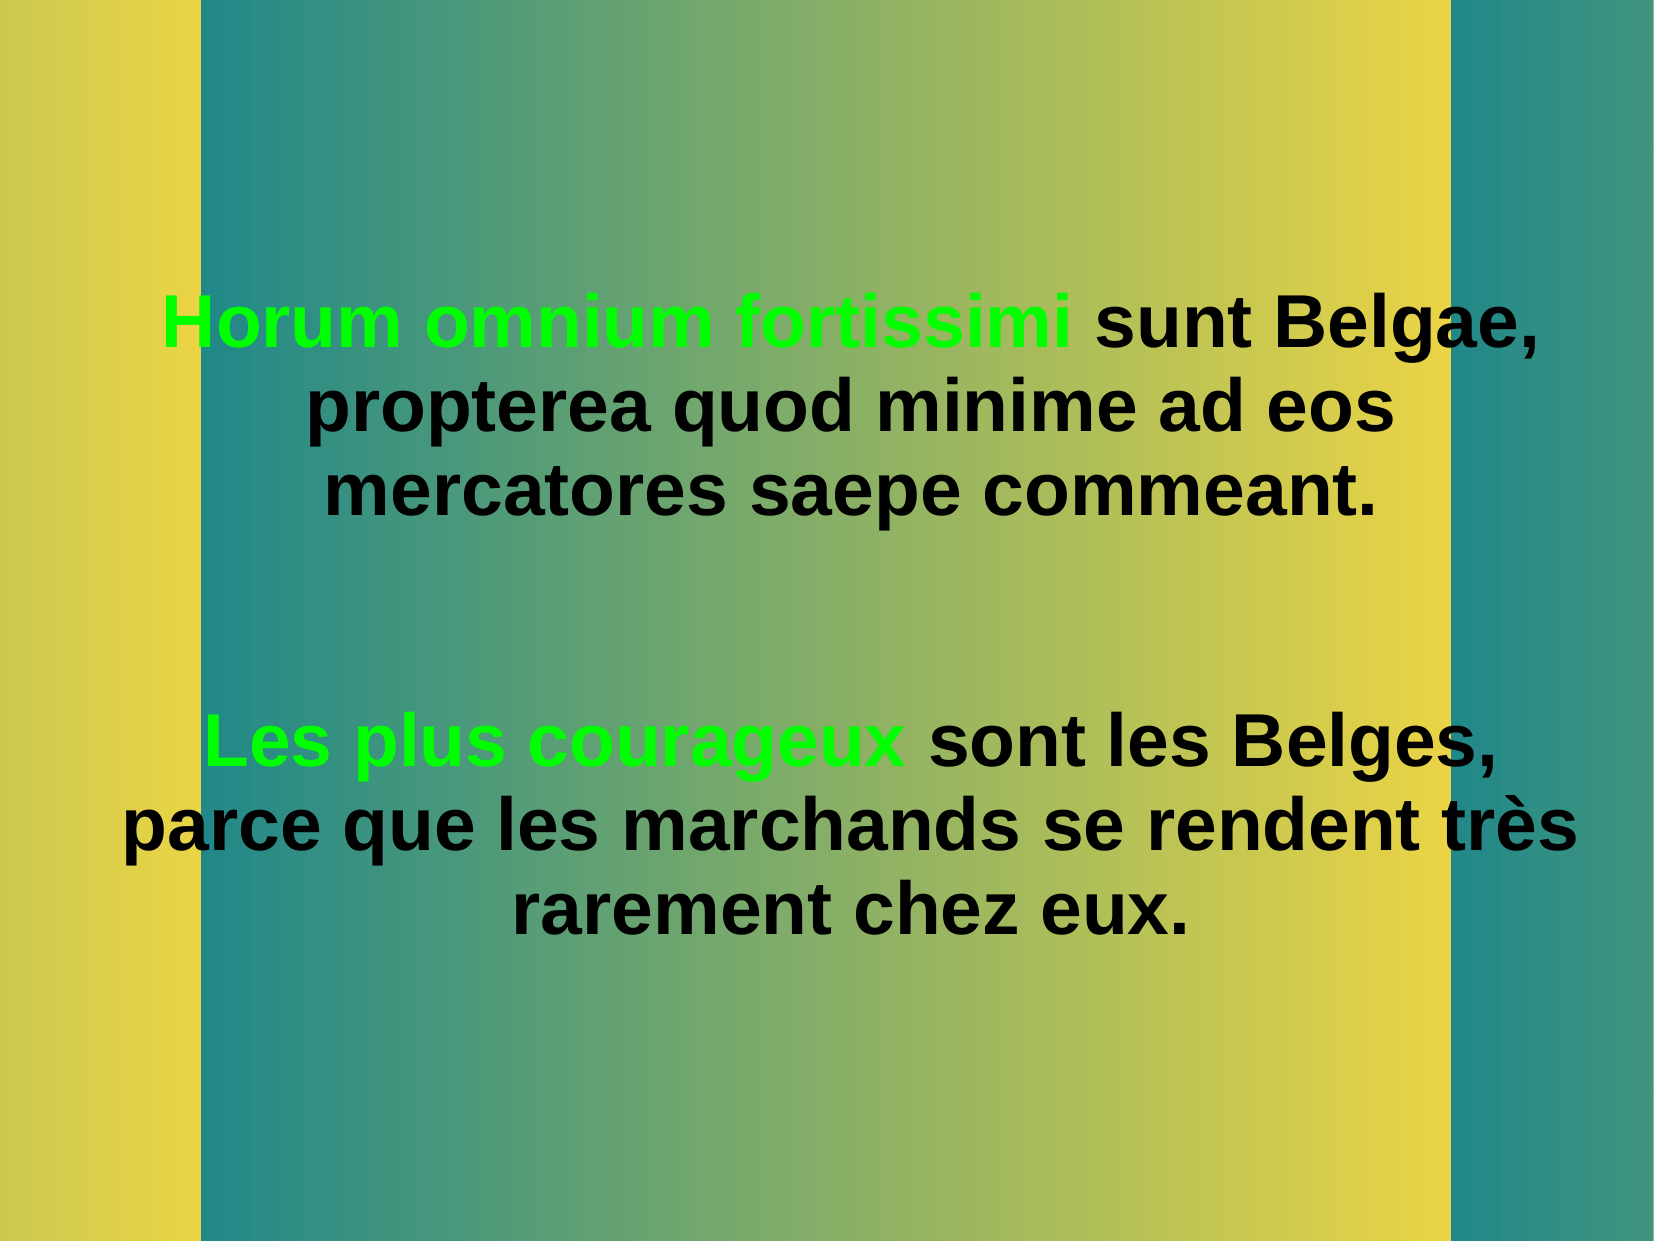

Horum omnium fortissimi sunt Belgae, propterea quod minime ad eos mercatores saepe commeant.
Les plus courageux sont les Belges, parce que les marchands se rendent très rarement chez eux.